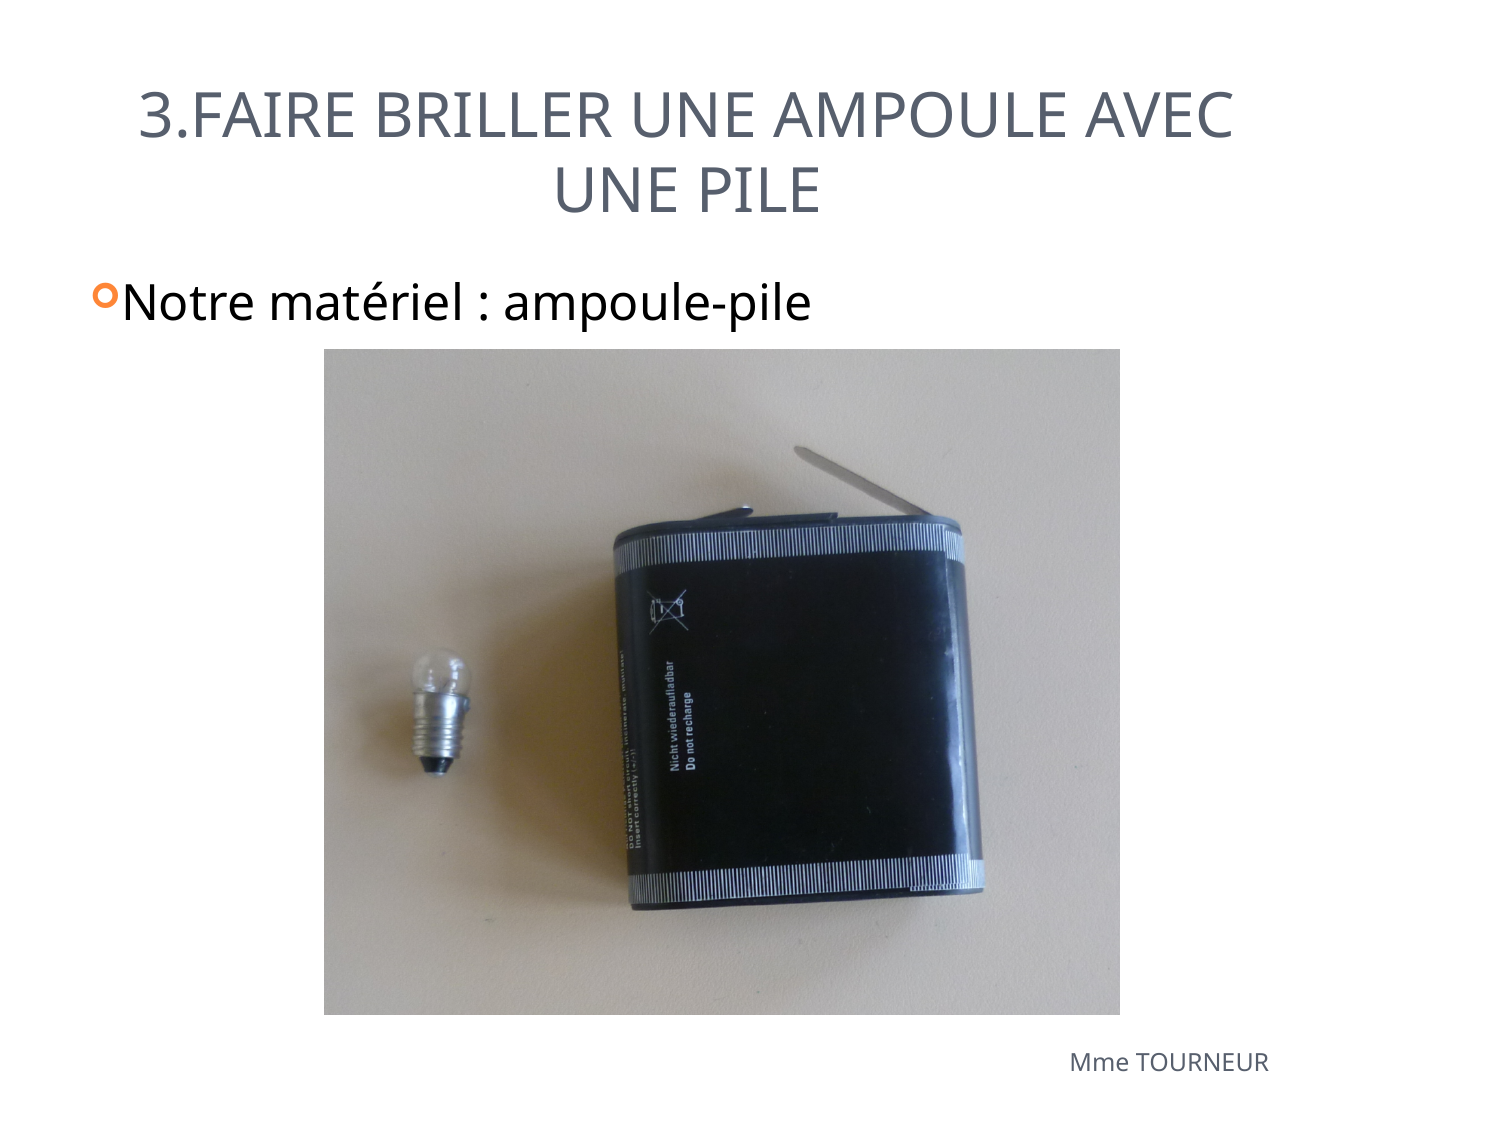

# 3.Faire briller une ampoule avec une pile
Notre matériel : ampoule-pile
4
Mme TOURNEUR